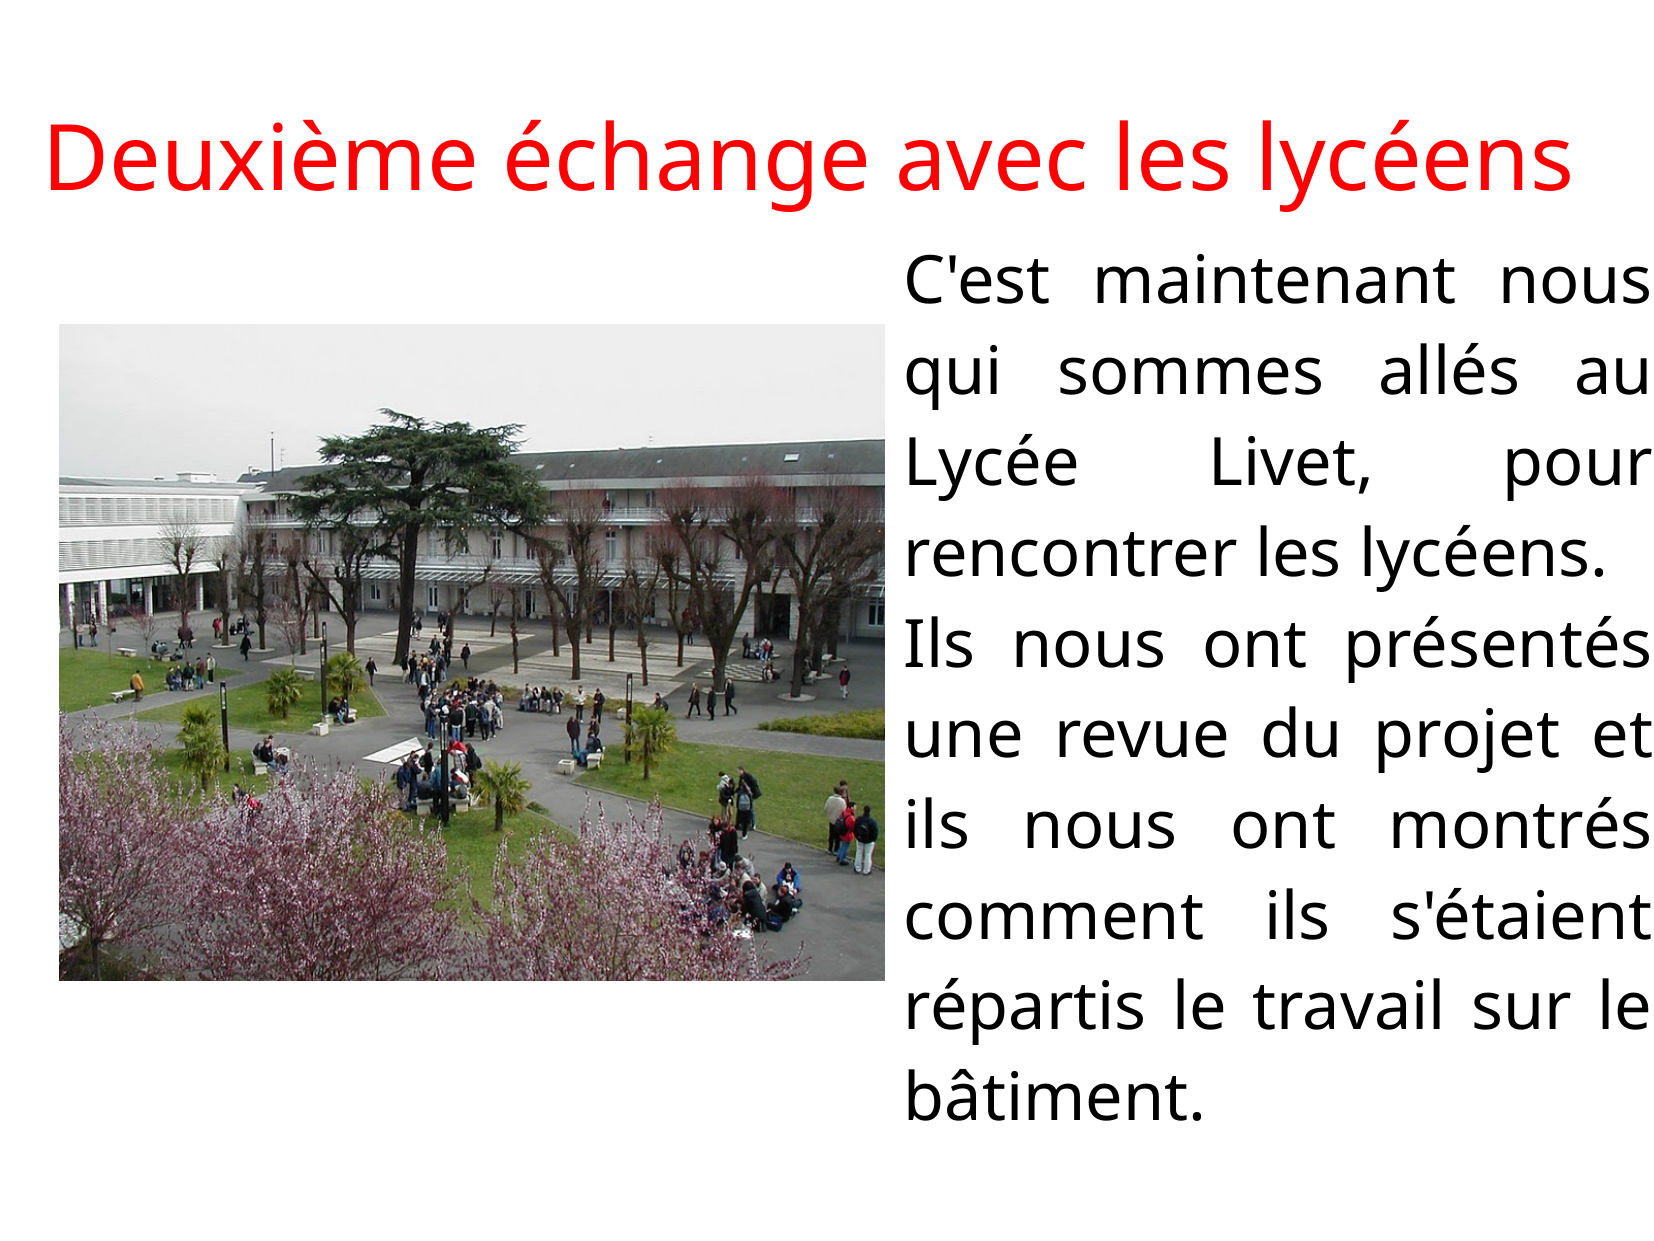

# Deuxième échange avec les lycéens
C'est maintenant nous qui sommes allés au Lycée Livet, pour rencontrer les lycéens.
Ils nous ont présentés une revue du projet et ils nous ont montrés comment ils s'étaient répartis le travail sur le bâtiment.